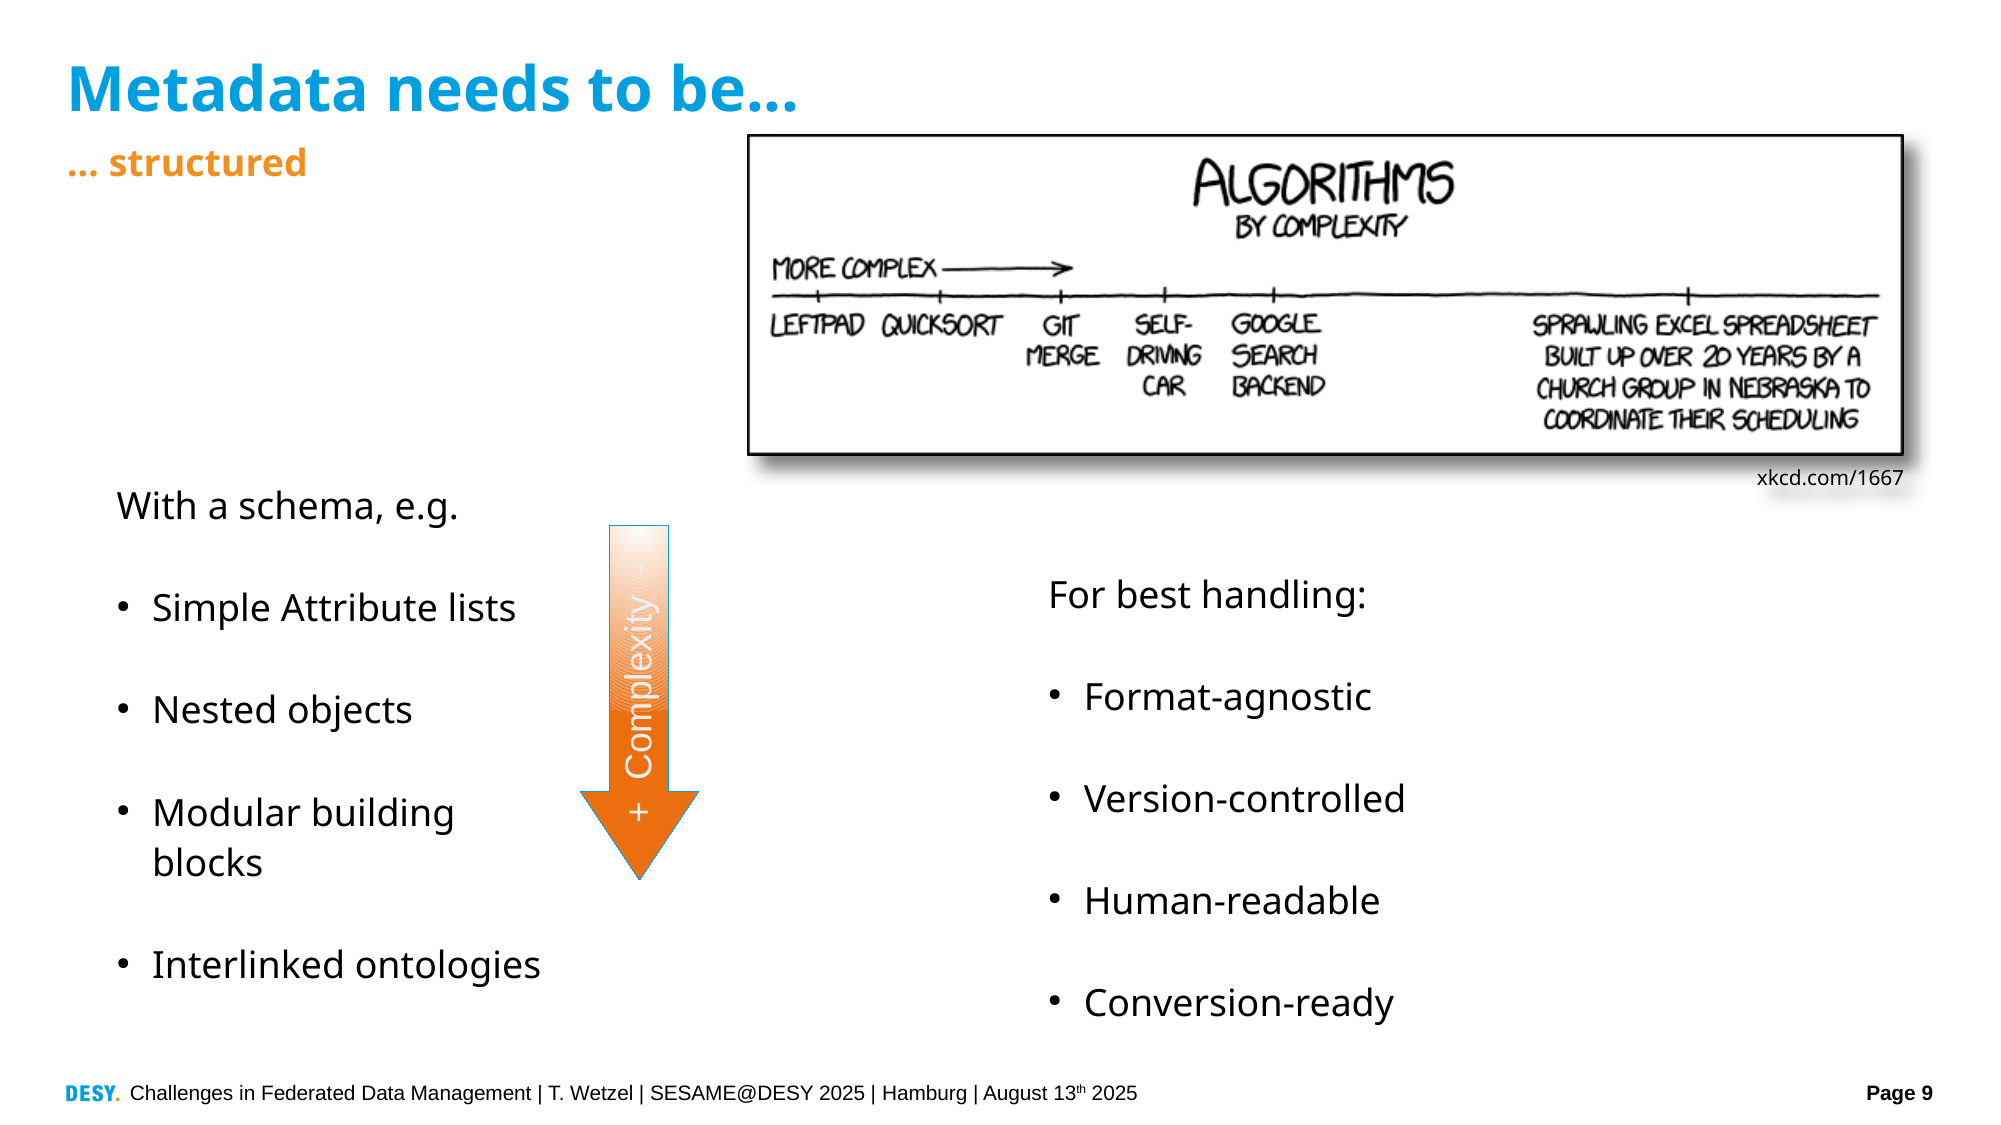

# Metadata needs to be...
… structured
xkcd.com/1667
With a schema, e.g.
Simple Attribute lists
Nested objects
Modular building blocks
Interlinked ontologies
+ Complexity -
For best handling:
Format-agnostic
Version-controlled
Human-readable
Conversion-ready